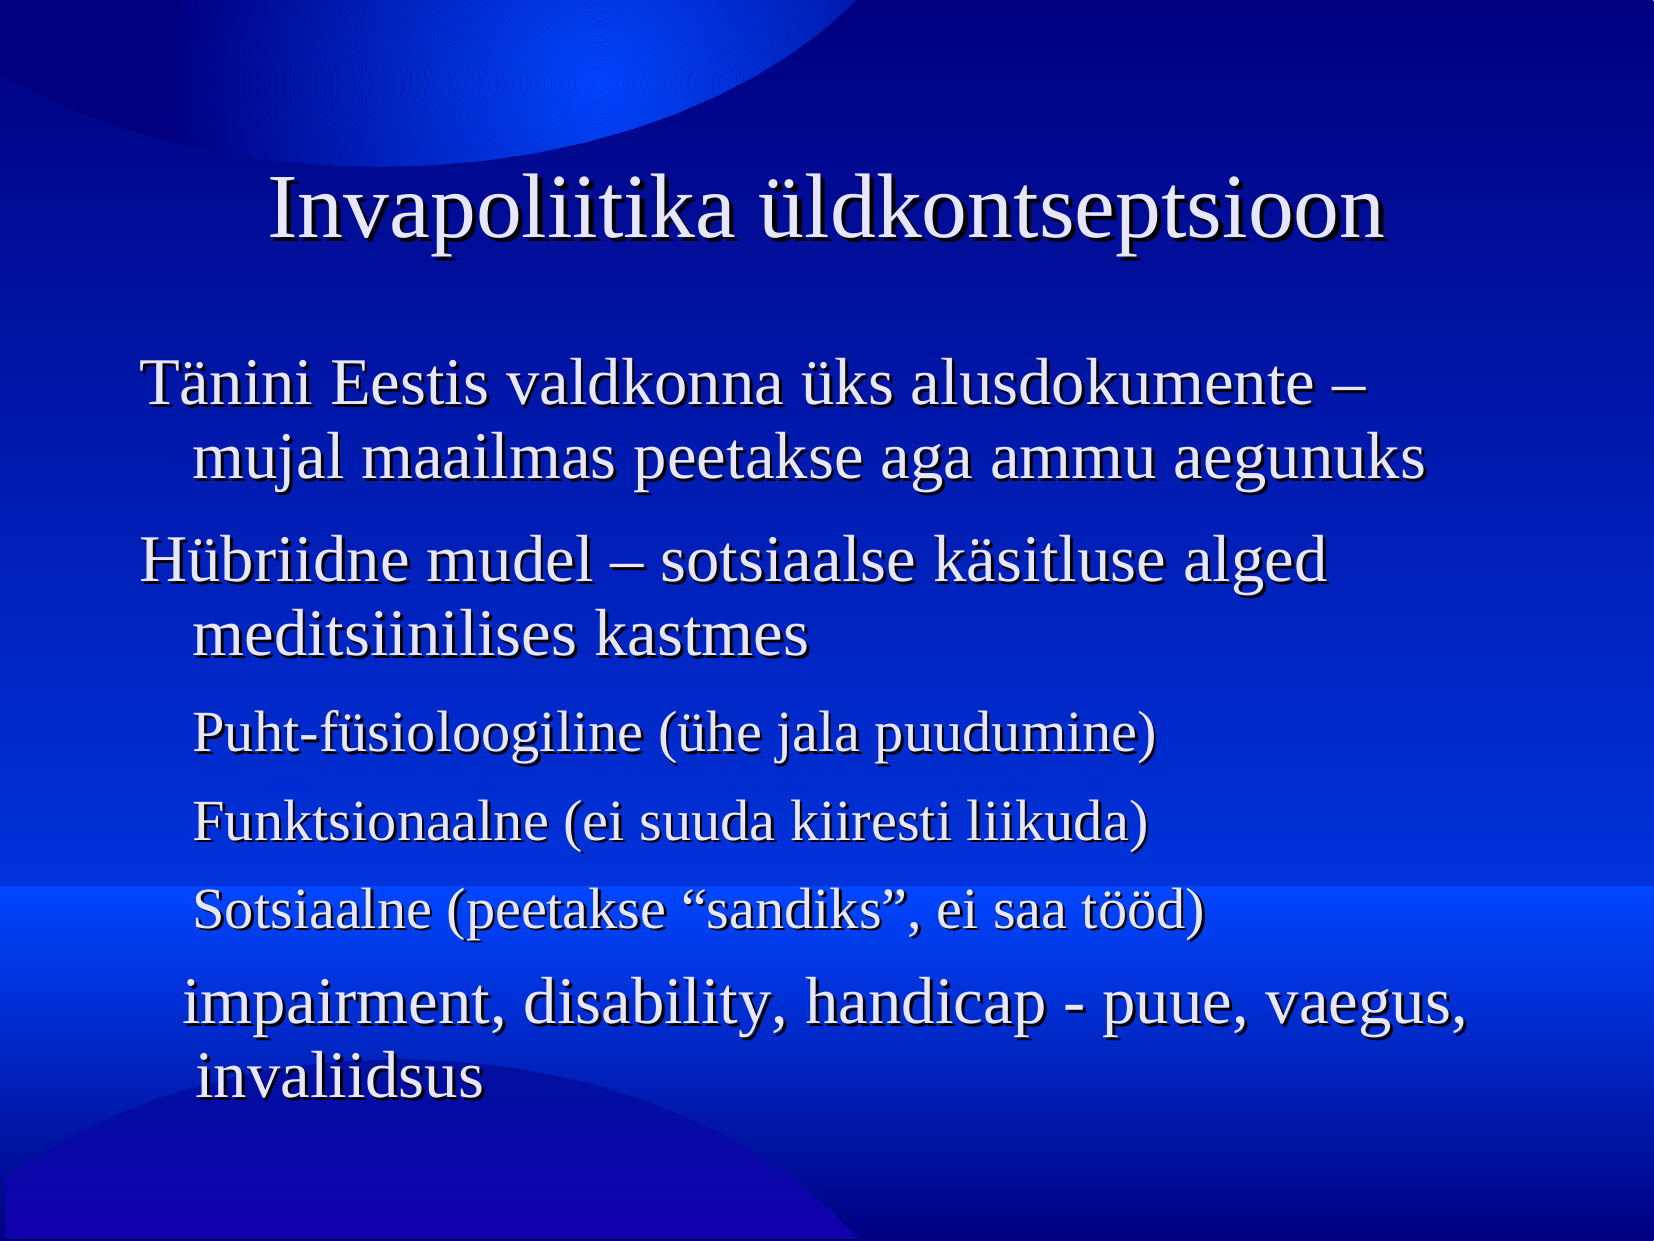

# Invapoliitika üldkontseptsioon
Tänini Eestis valdkonna üks alusdokumente – mujal maailmas peetakse aga ammu aegunuks
Hübriidne mudel – sotsiaalse käsitluse alged meditsiinilises kastmes
Puht-füsioloogiline (ühe jala puudumine)
Funktsionaalne (ei suuda kiiresti liikuda)
Sotsiaalne (peetakse “sandiks”, ei saa tööd)
 impairment, disability, handicap - puue, vaegus, invaliidsus